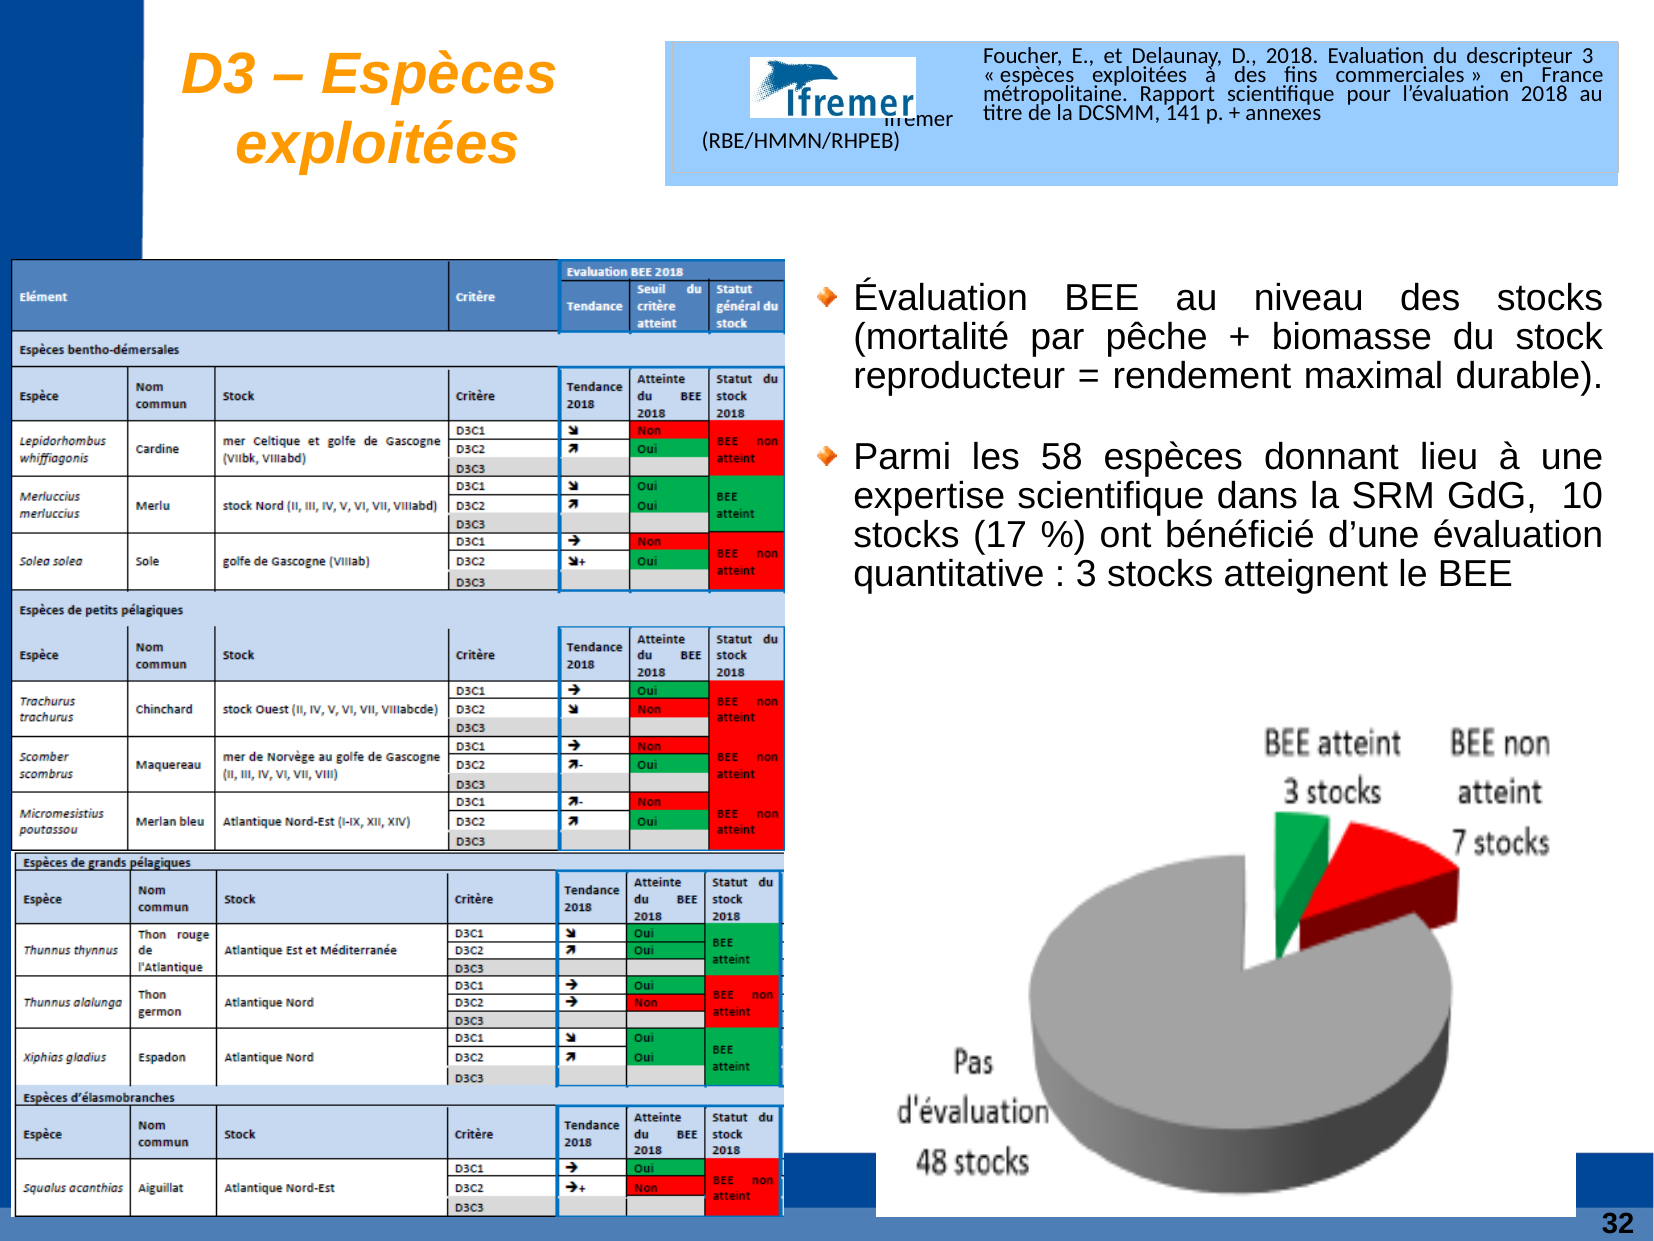

D3 – Espèces
exploitées
| Ifremer (RBE/HMMN/RHPEB) | Foucher, E., et Delaunay, D., 2018. Evaluation du descripteur 3 « espèces exploitées à des fins commerciales » en France métropolitaine. Rapport scientifique pour l’évaluation 2018 au titre de la DCSMM, 141 p. + annexes |
| --- | --- |
Évaluation BEE au niveau des stocks (mortalité par pêche + biomasse du stock reproducteur = rendement maximal durable).
Parmi les 58 espèces donnant lieu à une expertise scientifique dans la SRM GdG, 10 stocks (17 %) ont bénéficié d’une évaluation quantitative : 3 stocks atteignent le BEE